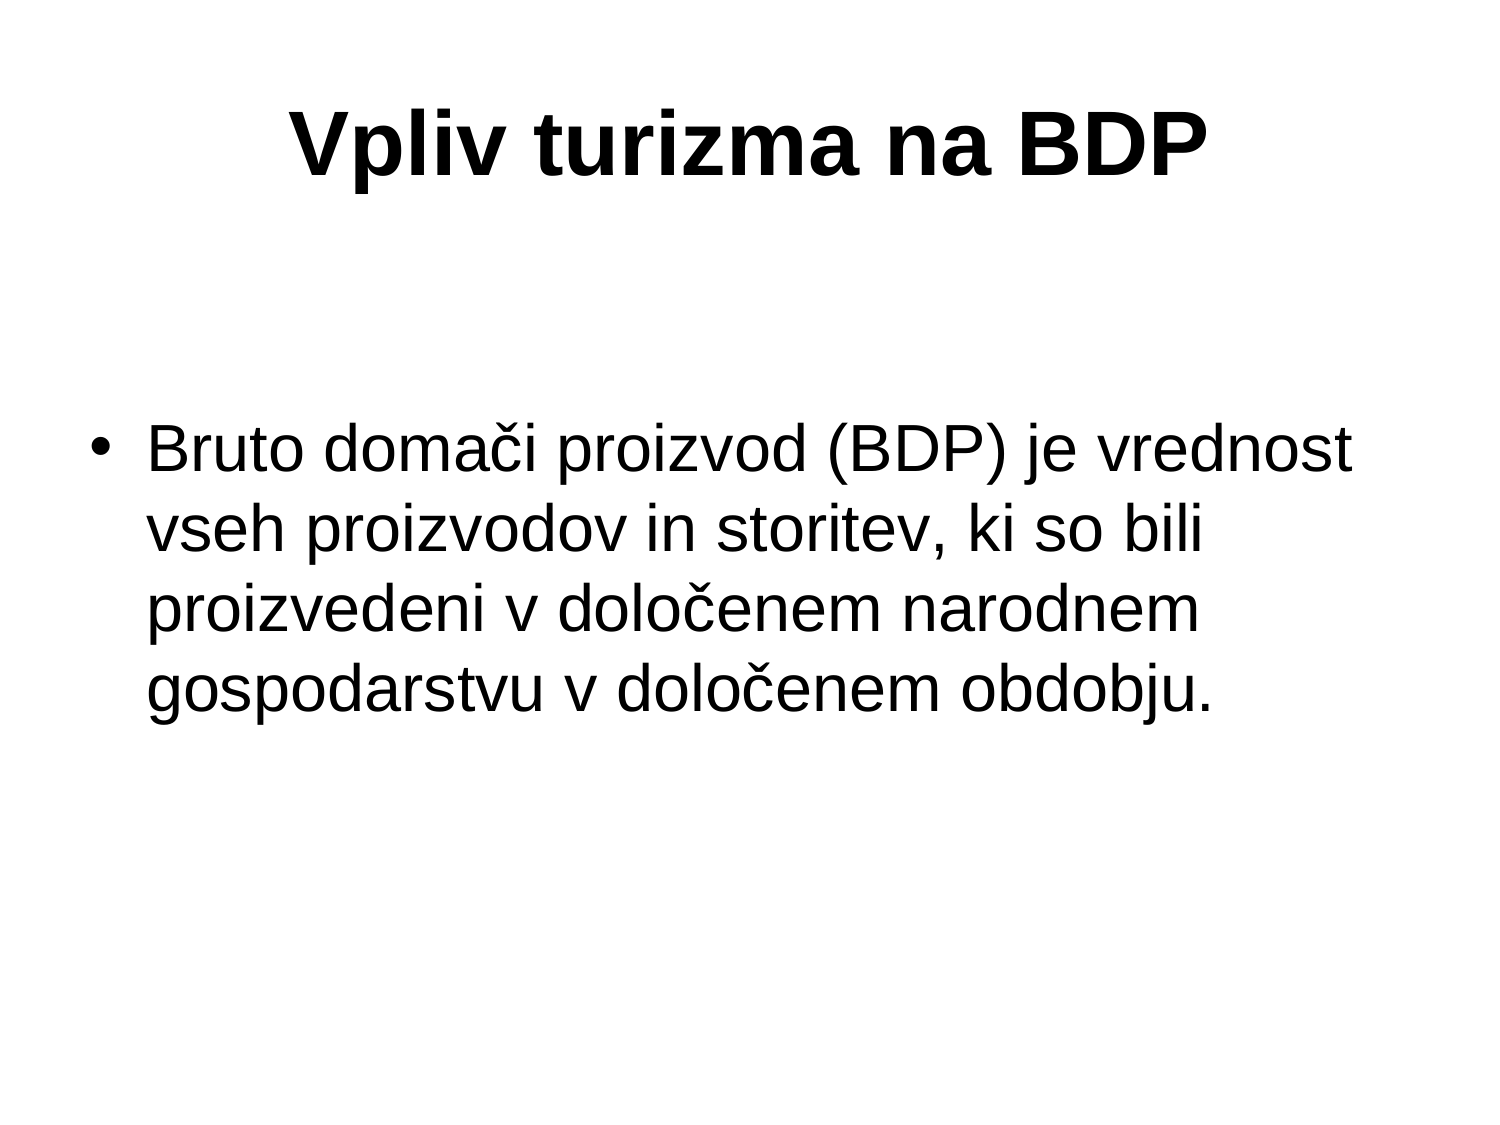

# Vpliv turizma na BDP
Bruto domači proizvod (BDP) je vrednost vseh proizvodov in storitev, ki so bili proizvedeni v določenem narodnem gospodarstvu v določenem obdobju.